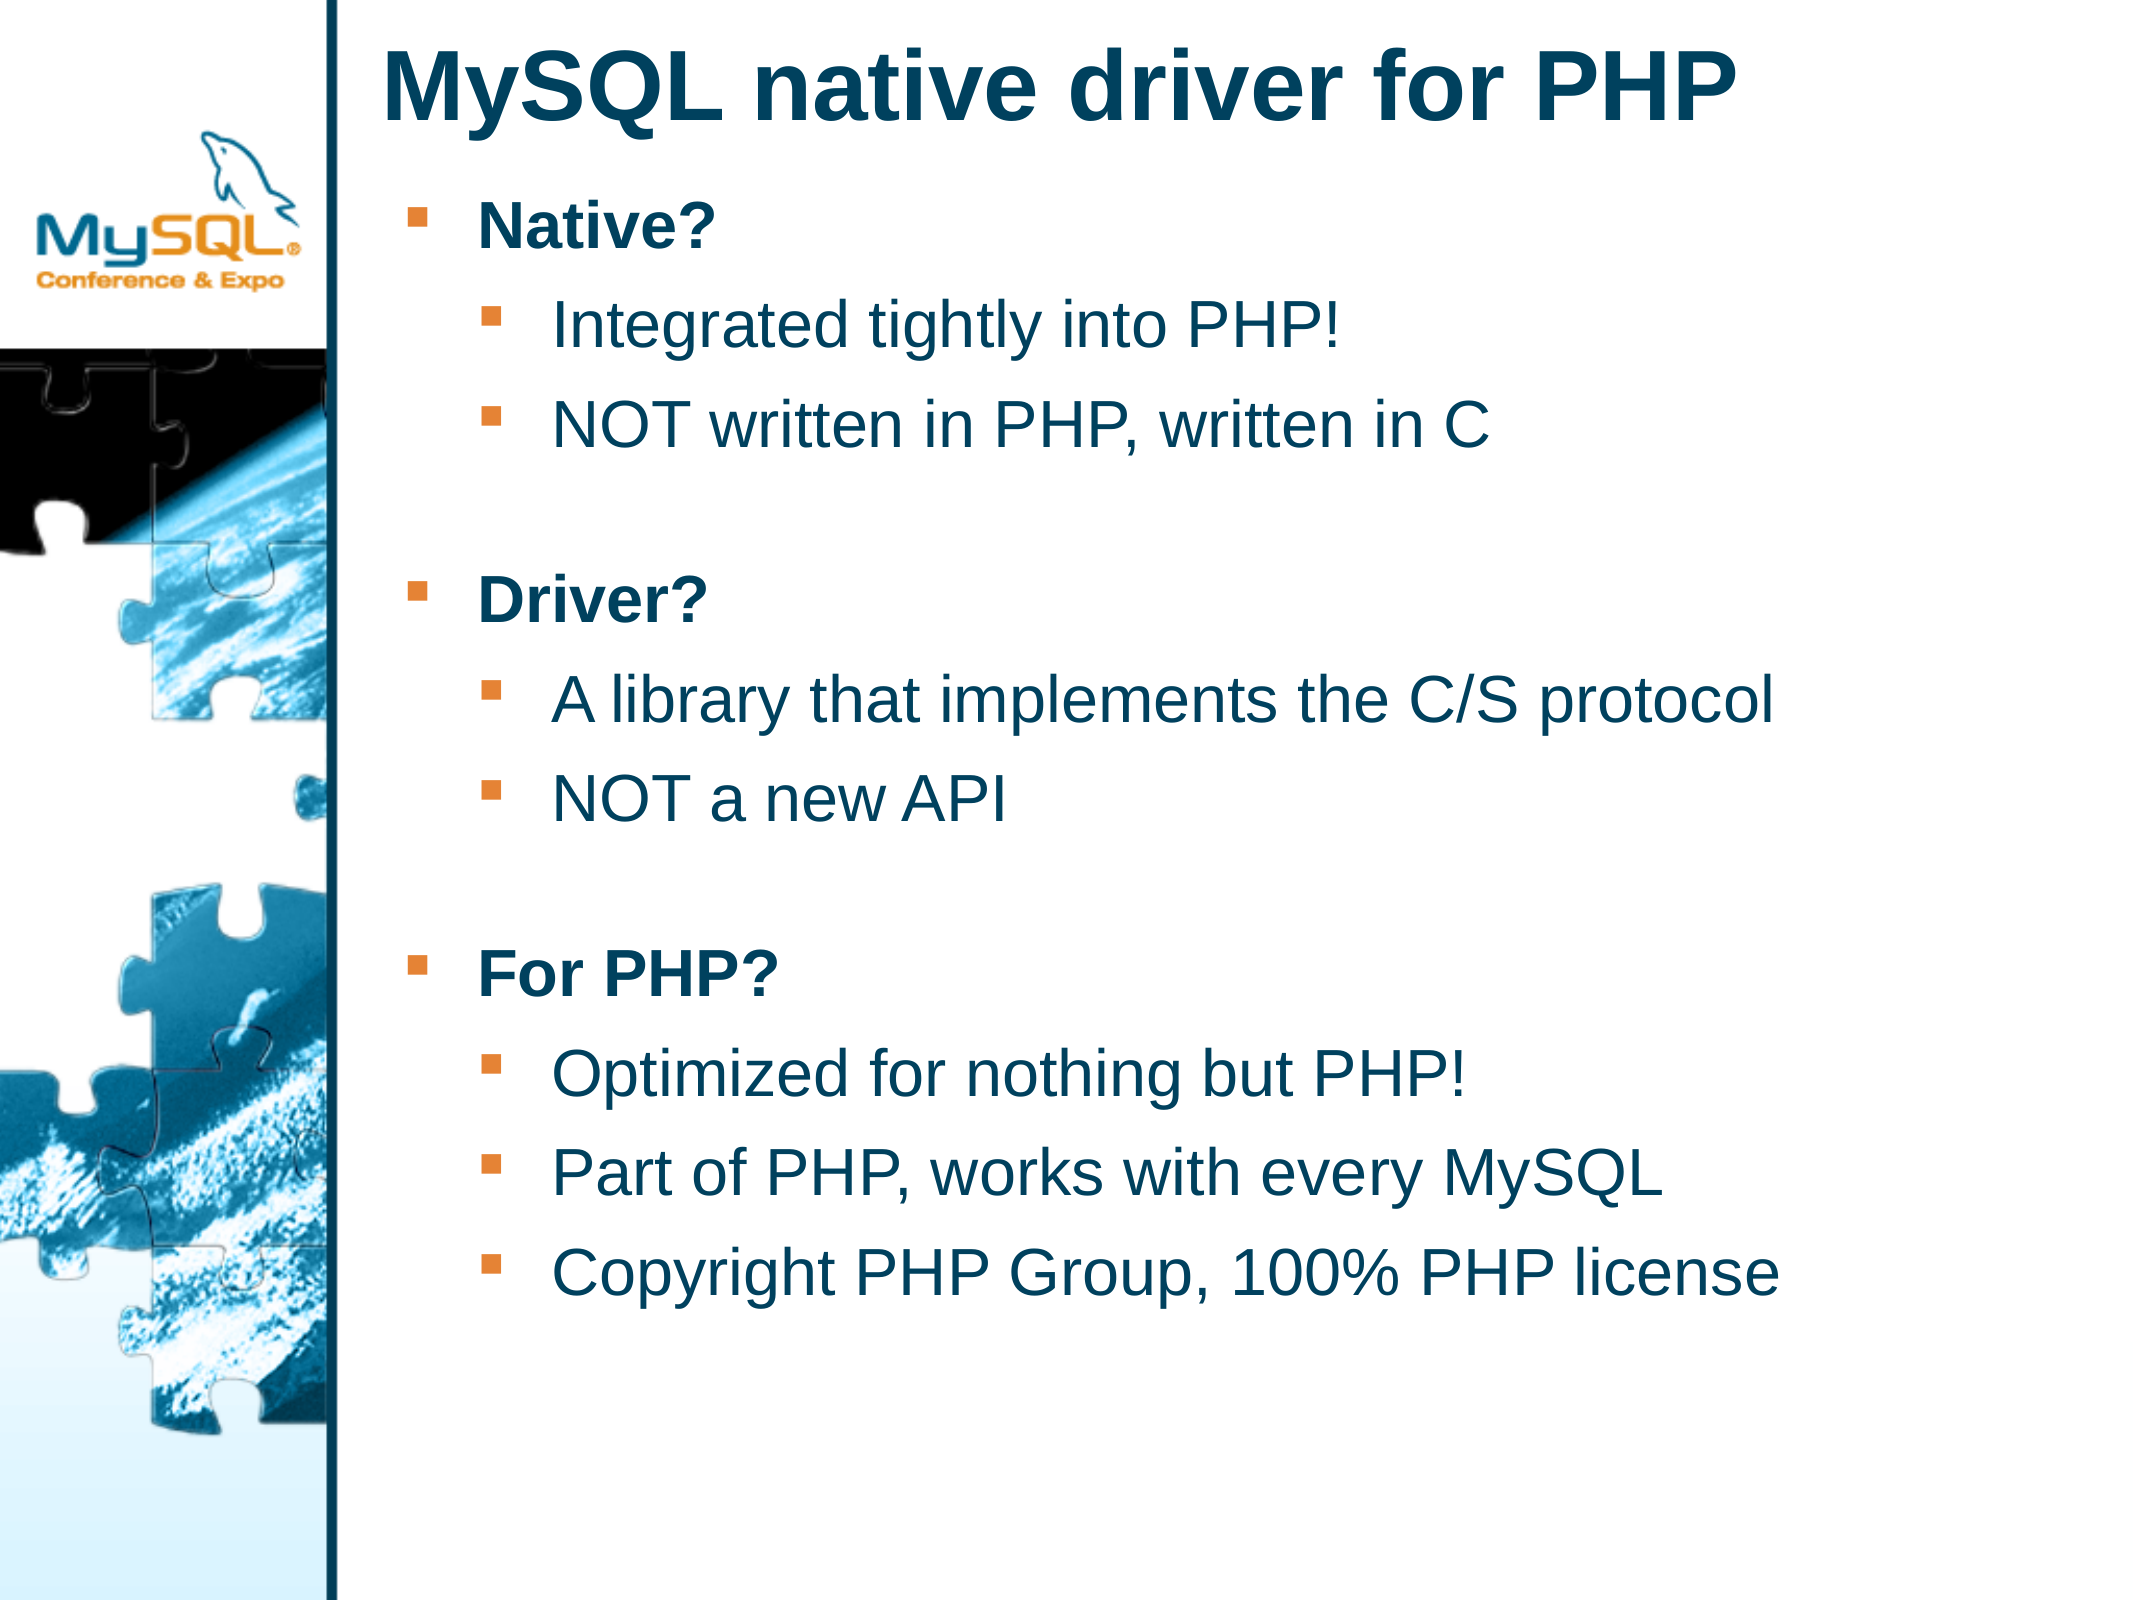

# MySQL native driver for PHP
Native?
Integrated tightly into PHP!
NOT written in PHP, written in C
Driver?
A library that implements the C/S protocol
NOT a new API
For PHP?
Optimized for nothing but PHP!
Part of PHP, works with every MySQL
Copyright PHP Group, 100% PHP license